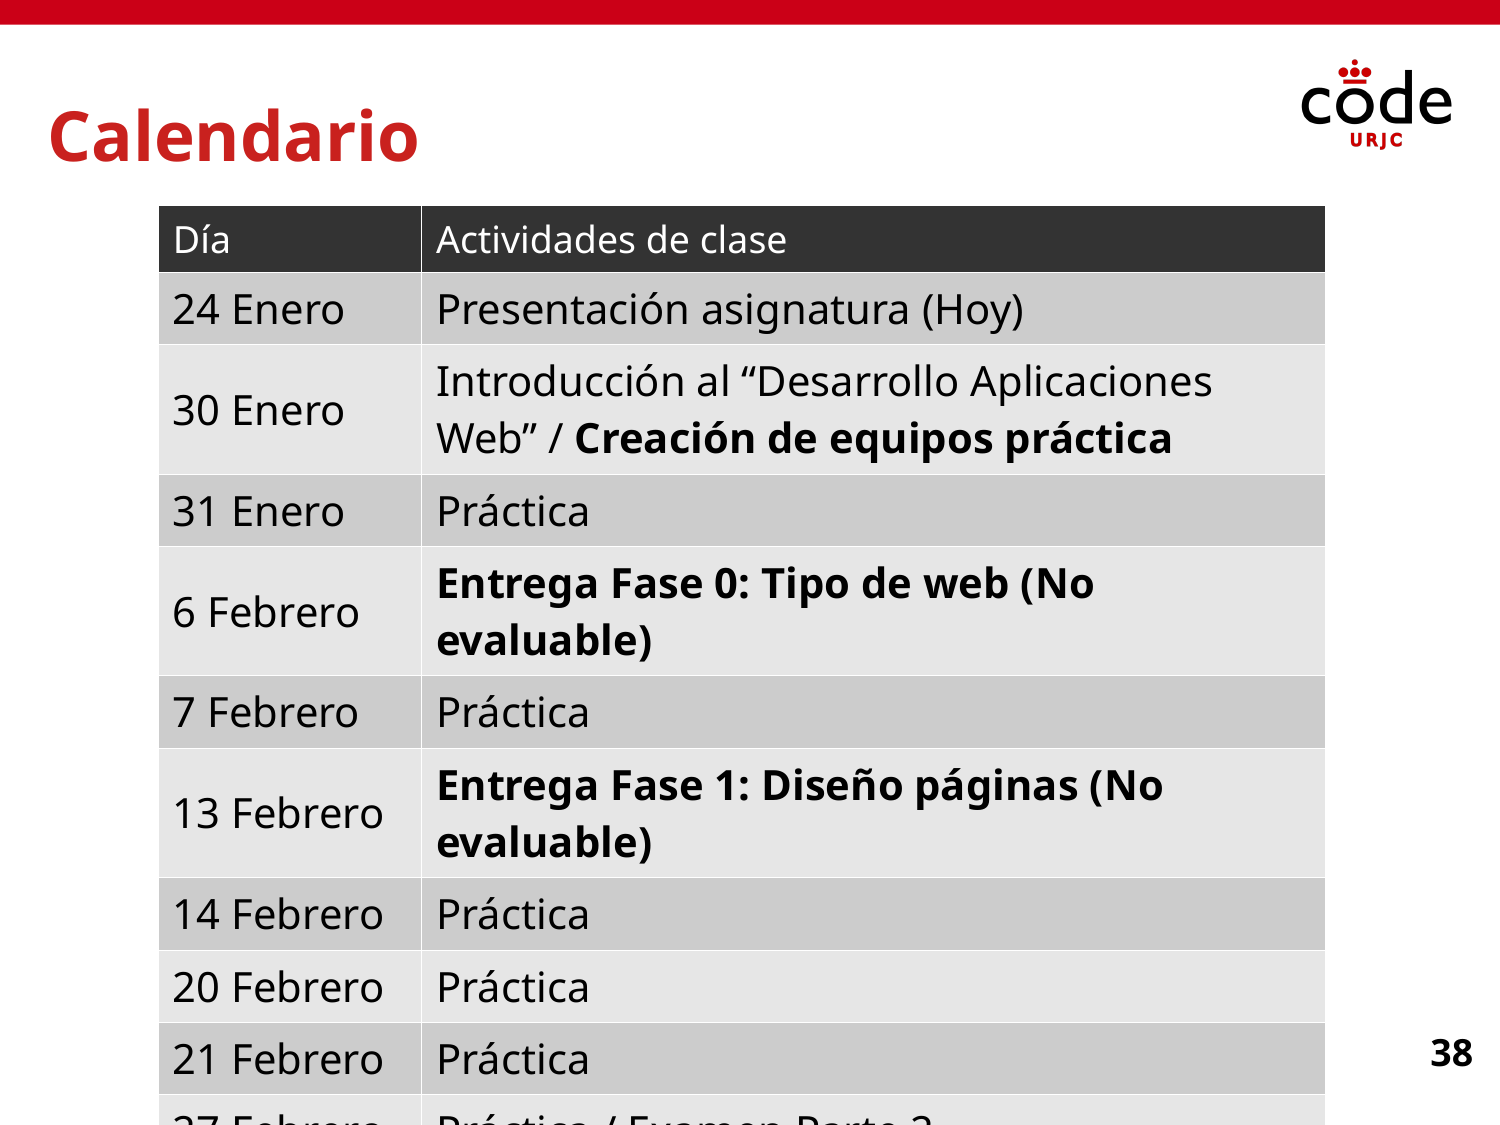

# Calendario
| Día | Actividades de clase |
| --- | --- |
| 24 Enero | Presentación asignatura (Hoy) |
| 30 Enero | Introducción al “Desarrollo Aplicaciones Web” / Creación de equipos práctica |
| 31 Enero | Práctica |
| 6 Febrero | Entrega Fase 0: Tipo de web (No evaluable) |
| 7 Febrero | Práctica |
| 13 Febrero | Entrega Fase 1: Diseño páginas (No evaluable) |
| 14 Febrero | Práctica |
| 20 Febrero | Práctica |
| 21 Febrero | Práctica |
| 27 Febrero | Práctica / Examen Parte 2 |
| 28 Febrero | Práctica |
| 6 Marzo | Entrega Fase 2: Web completa |
| 7 Marzo | Práctica |
38